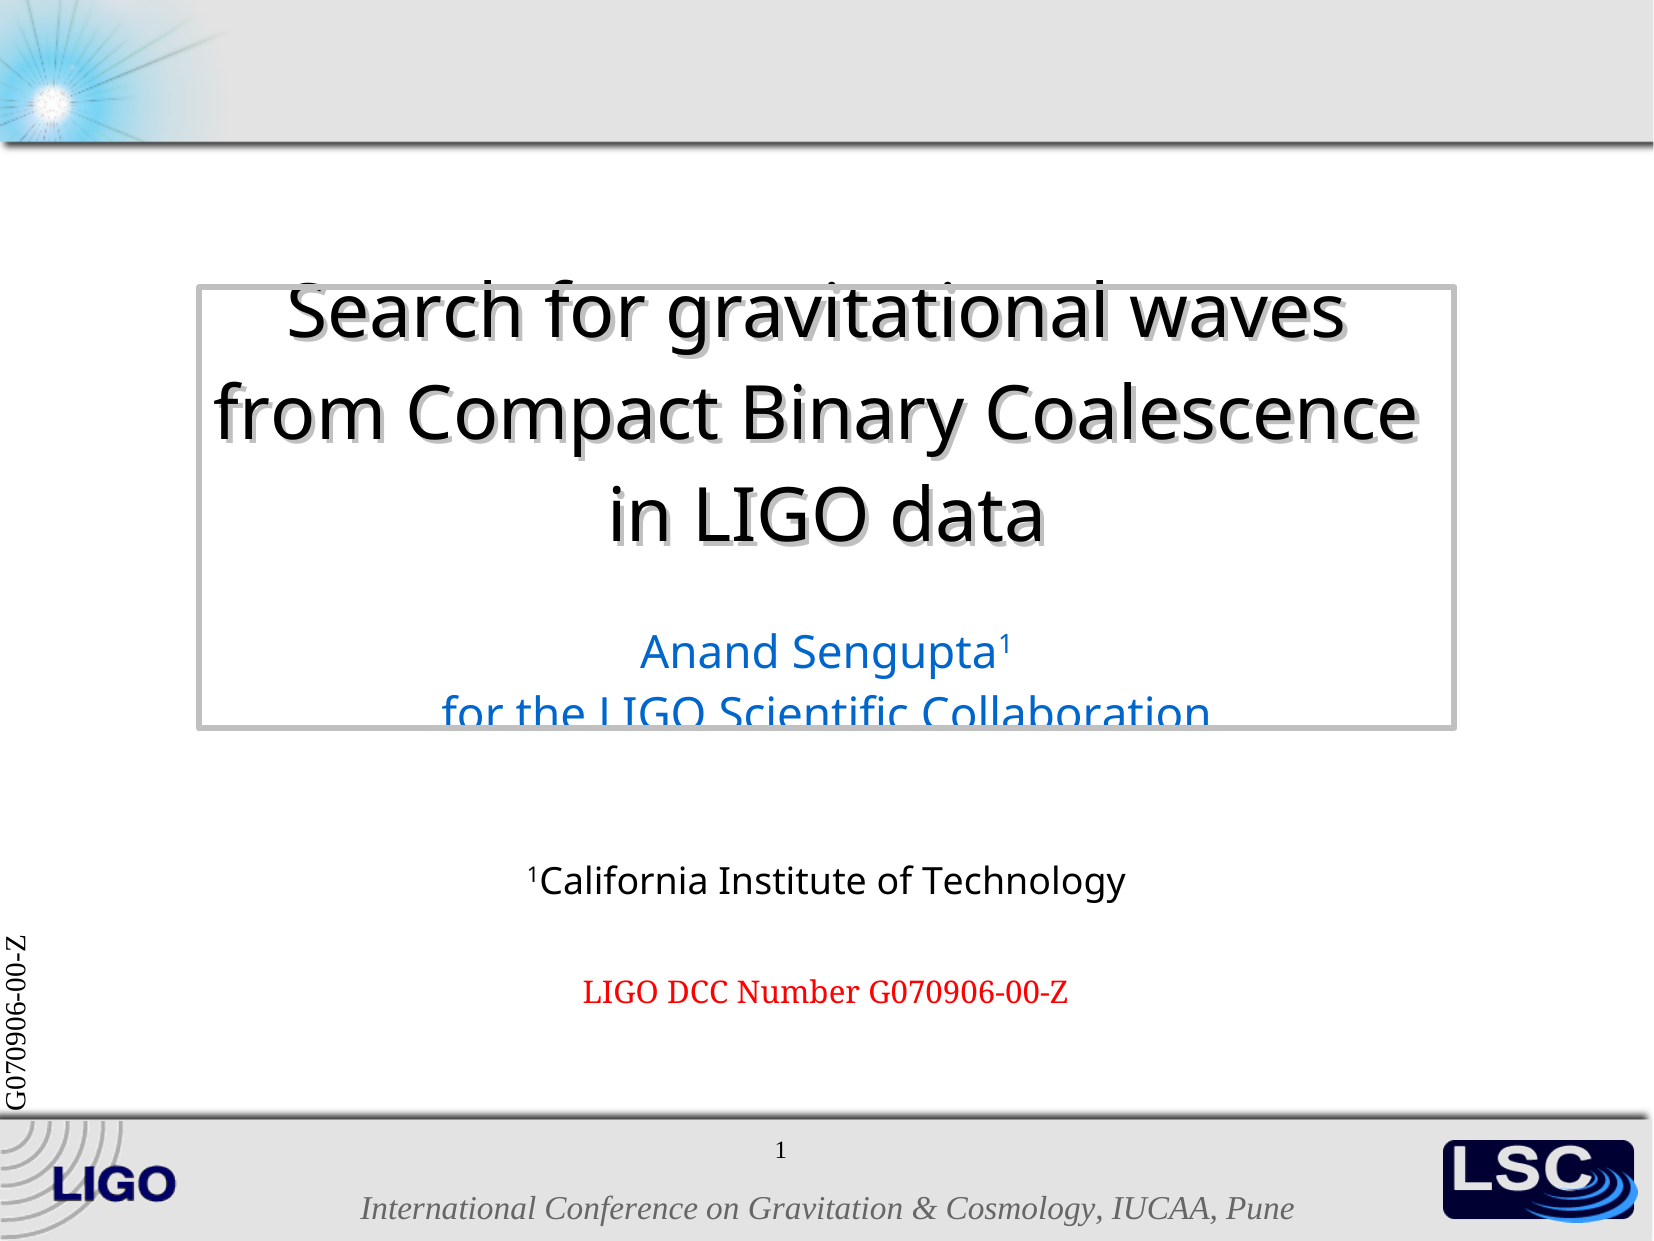

Search for gravitational waves
from Compact Binary Coalescence
in LIGO data
Anand Sengupta1
for the LIGO Scientific Collaboration
1California Institute of Technology
LIGO DCC Number G070906-00-Z